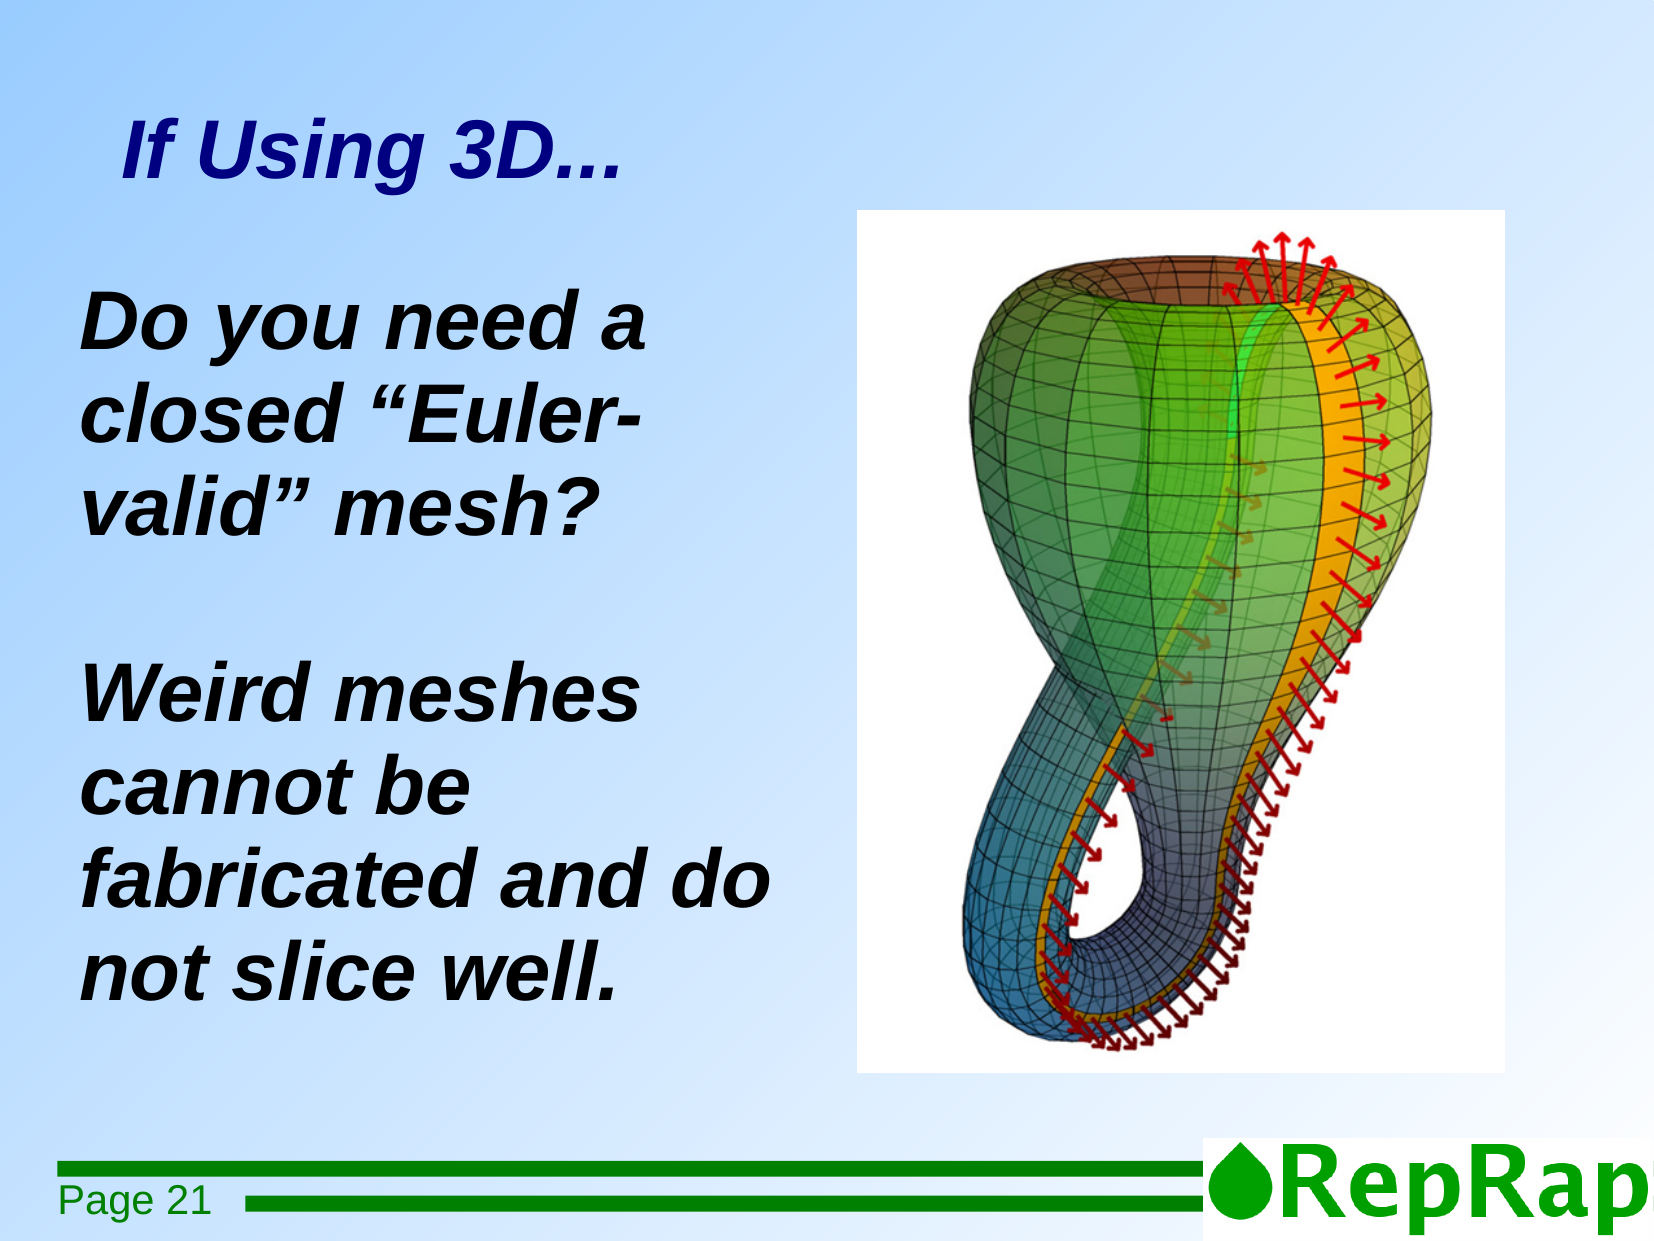

# If Using 3D...
Do you need a closed “Euler-valid” mesh?
Weird meshes cannot be fabricated and do not slice well.